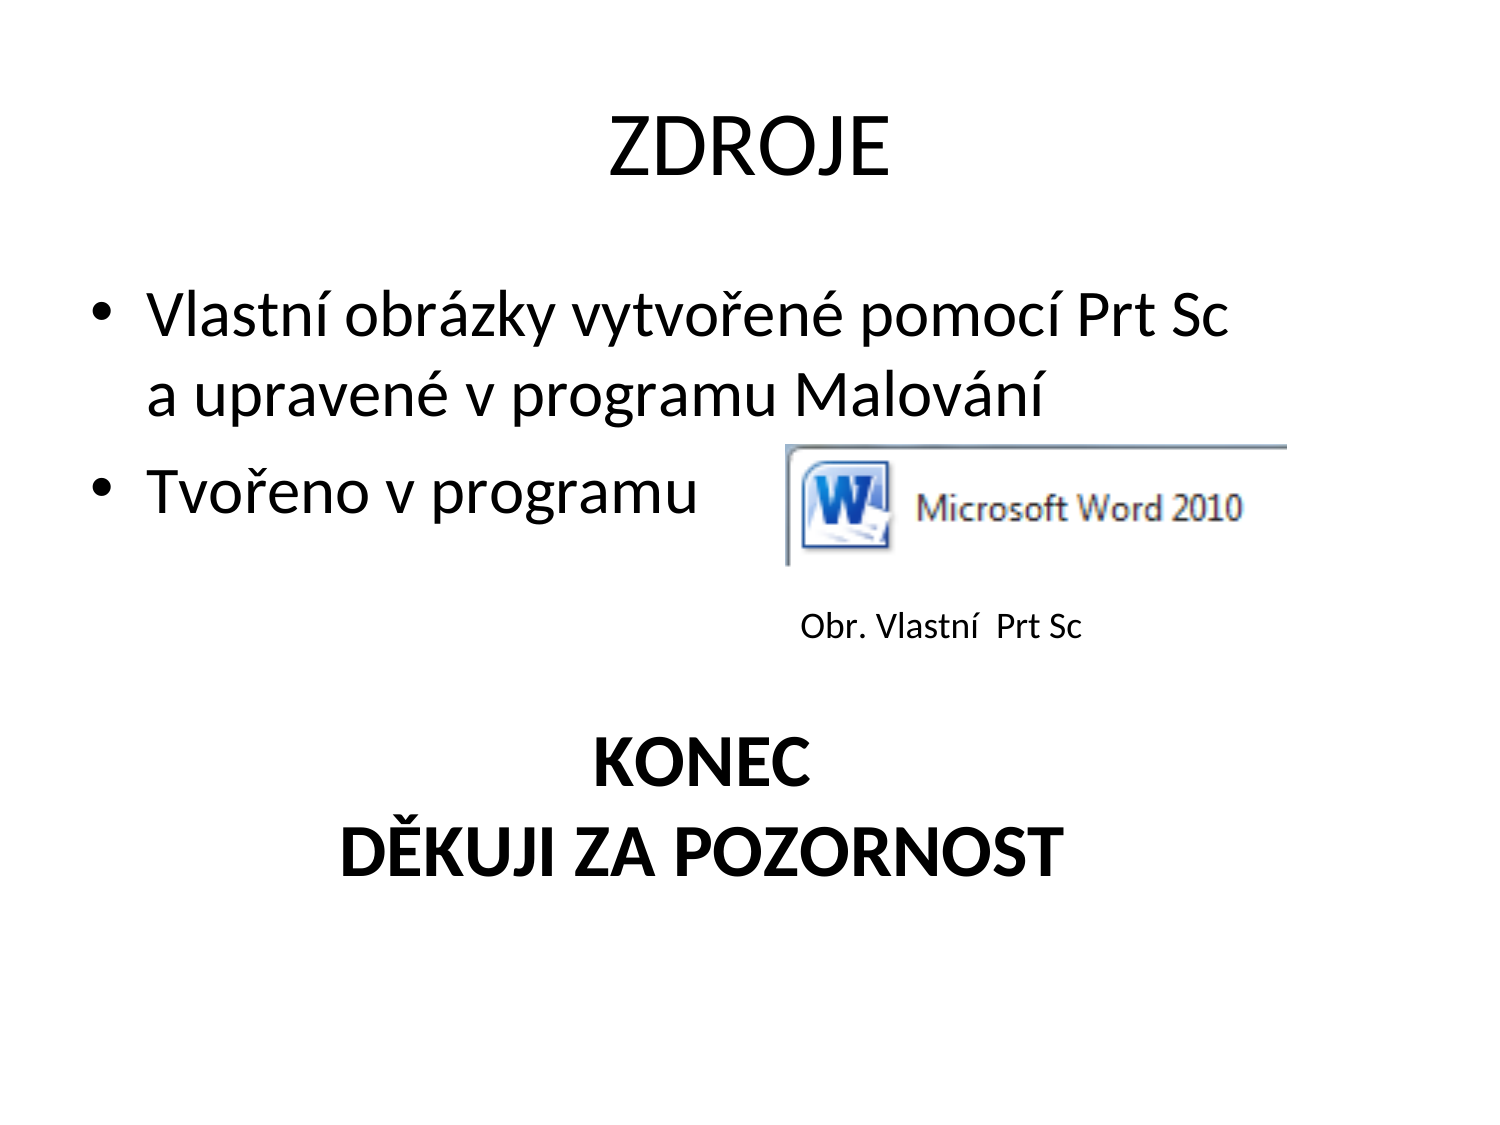

# ZDROJE
Vlastní obrázky vytvořené pomocí Prt Sc
a upravené v programu Malování
Tvořeno v programu
Obr. Vlastní Prt Sc
KONEC
DĚKUJI ZA POZORNOST